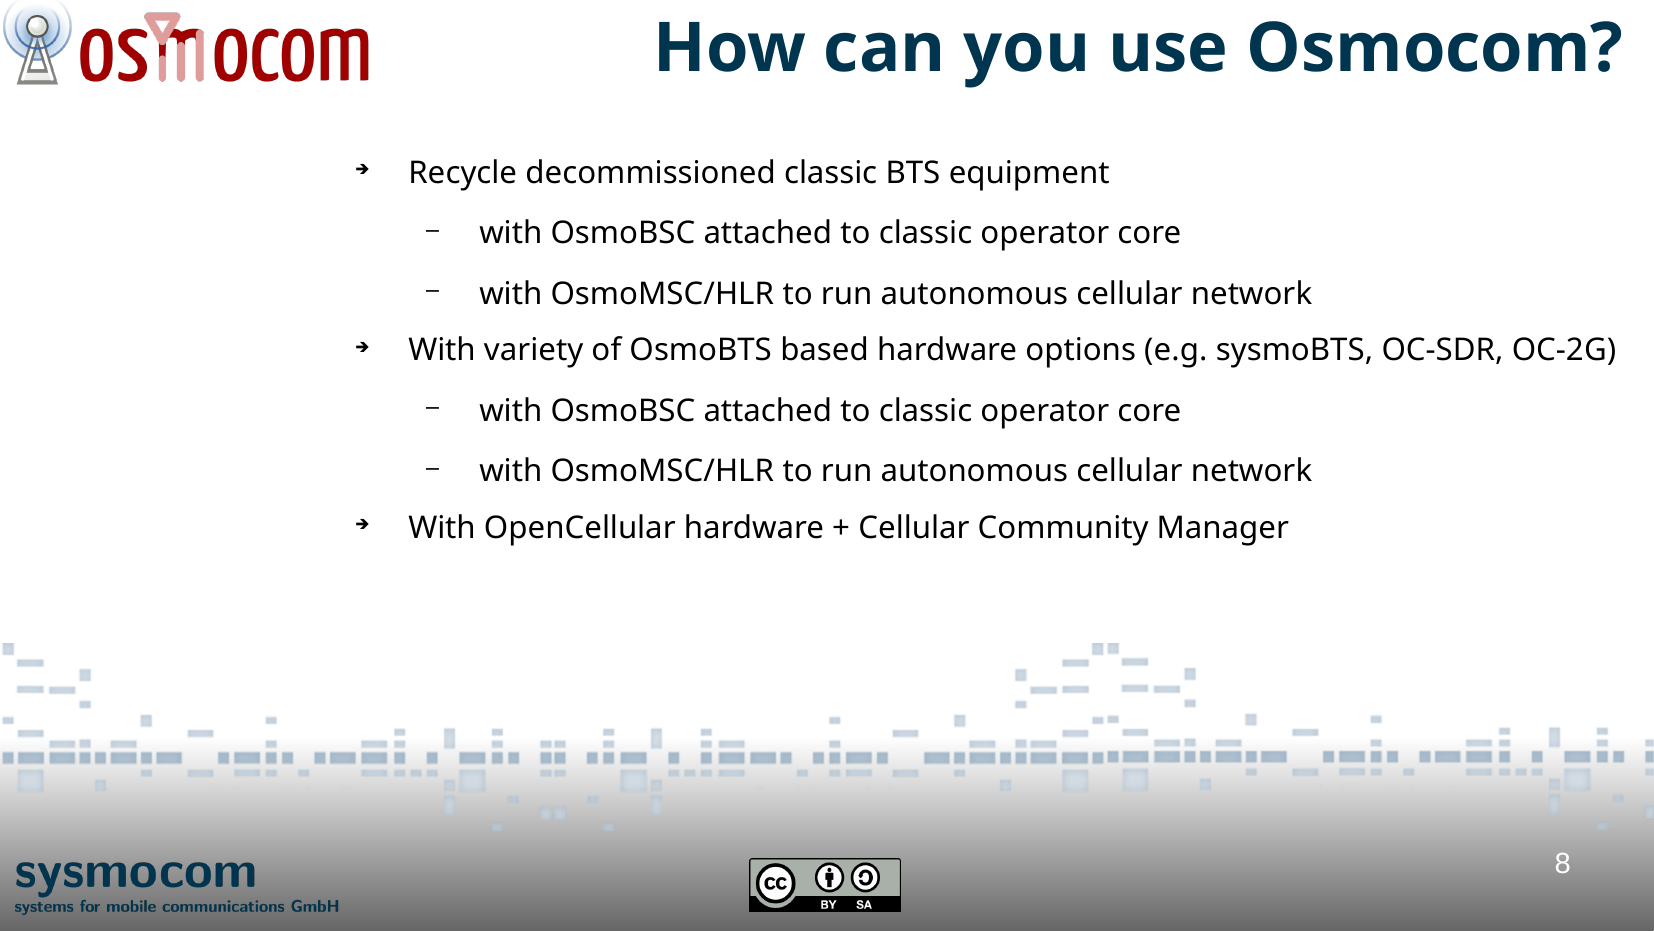

# How can you use Osmocom?
Recycle decommissioned classic BTS equipment
with OsmoBSC attached to classic operator core
with OsmoMSC/HLR to run autonomous cellular network
With variety of OsmoBTS based hardware options (e.g. sysmoBTS, OC-SDR, OC-2G)
with OsmoBSC attached to classic operator core
with OsmoMSC/HLR to run autonomous cellular network
With OpenCellular hardware + Cellular Community Manager
8